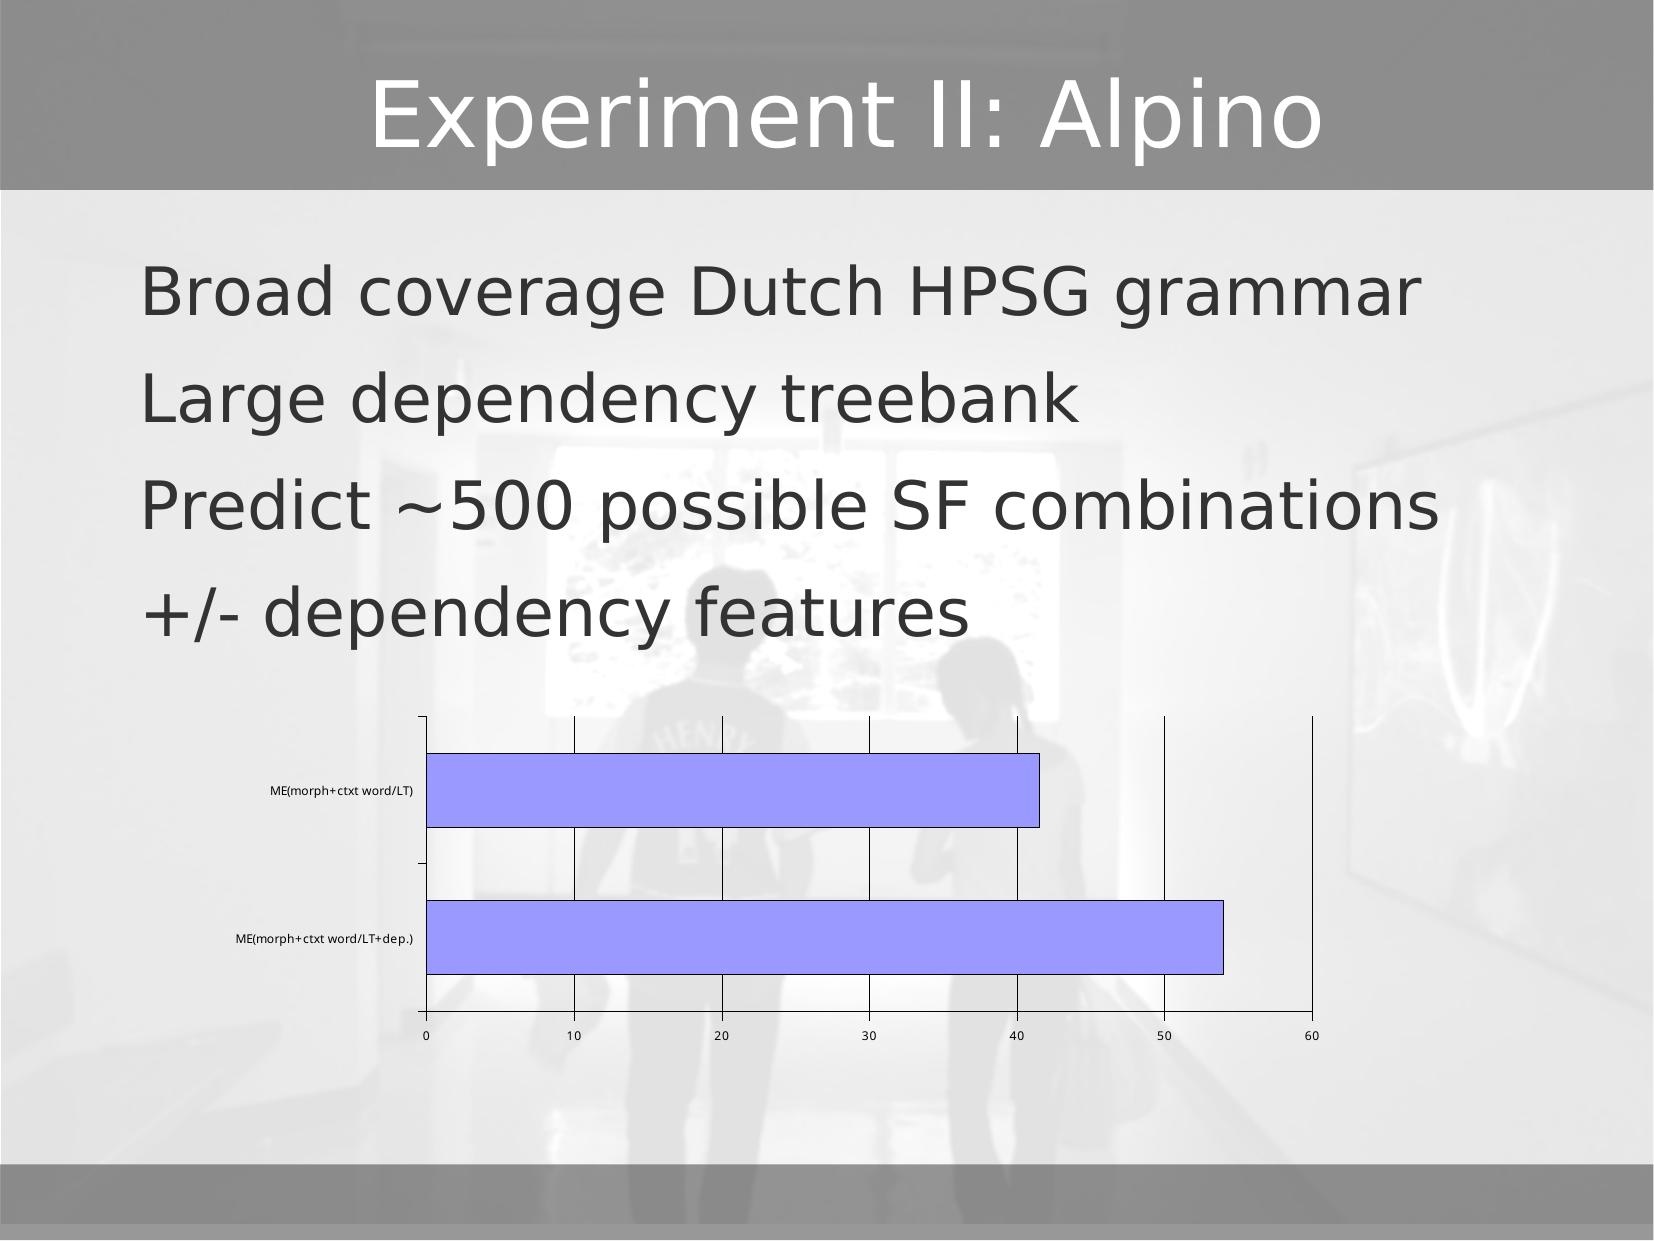

# Experiment II: Alpino
Broad coverage Dutch HPSG grammar
Large dependency treebank
Predict ~500 possible SF combinations
+/- dependency features
### Chart
| Category | Precision(%) |
|---|---|
| ME(morph+ctxt word/LT) | 41.5 |
| ME(morph+ctxt word/LT+dep.) | 54.0 |